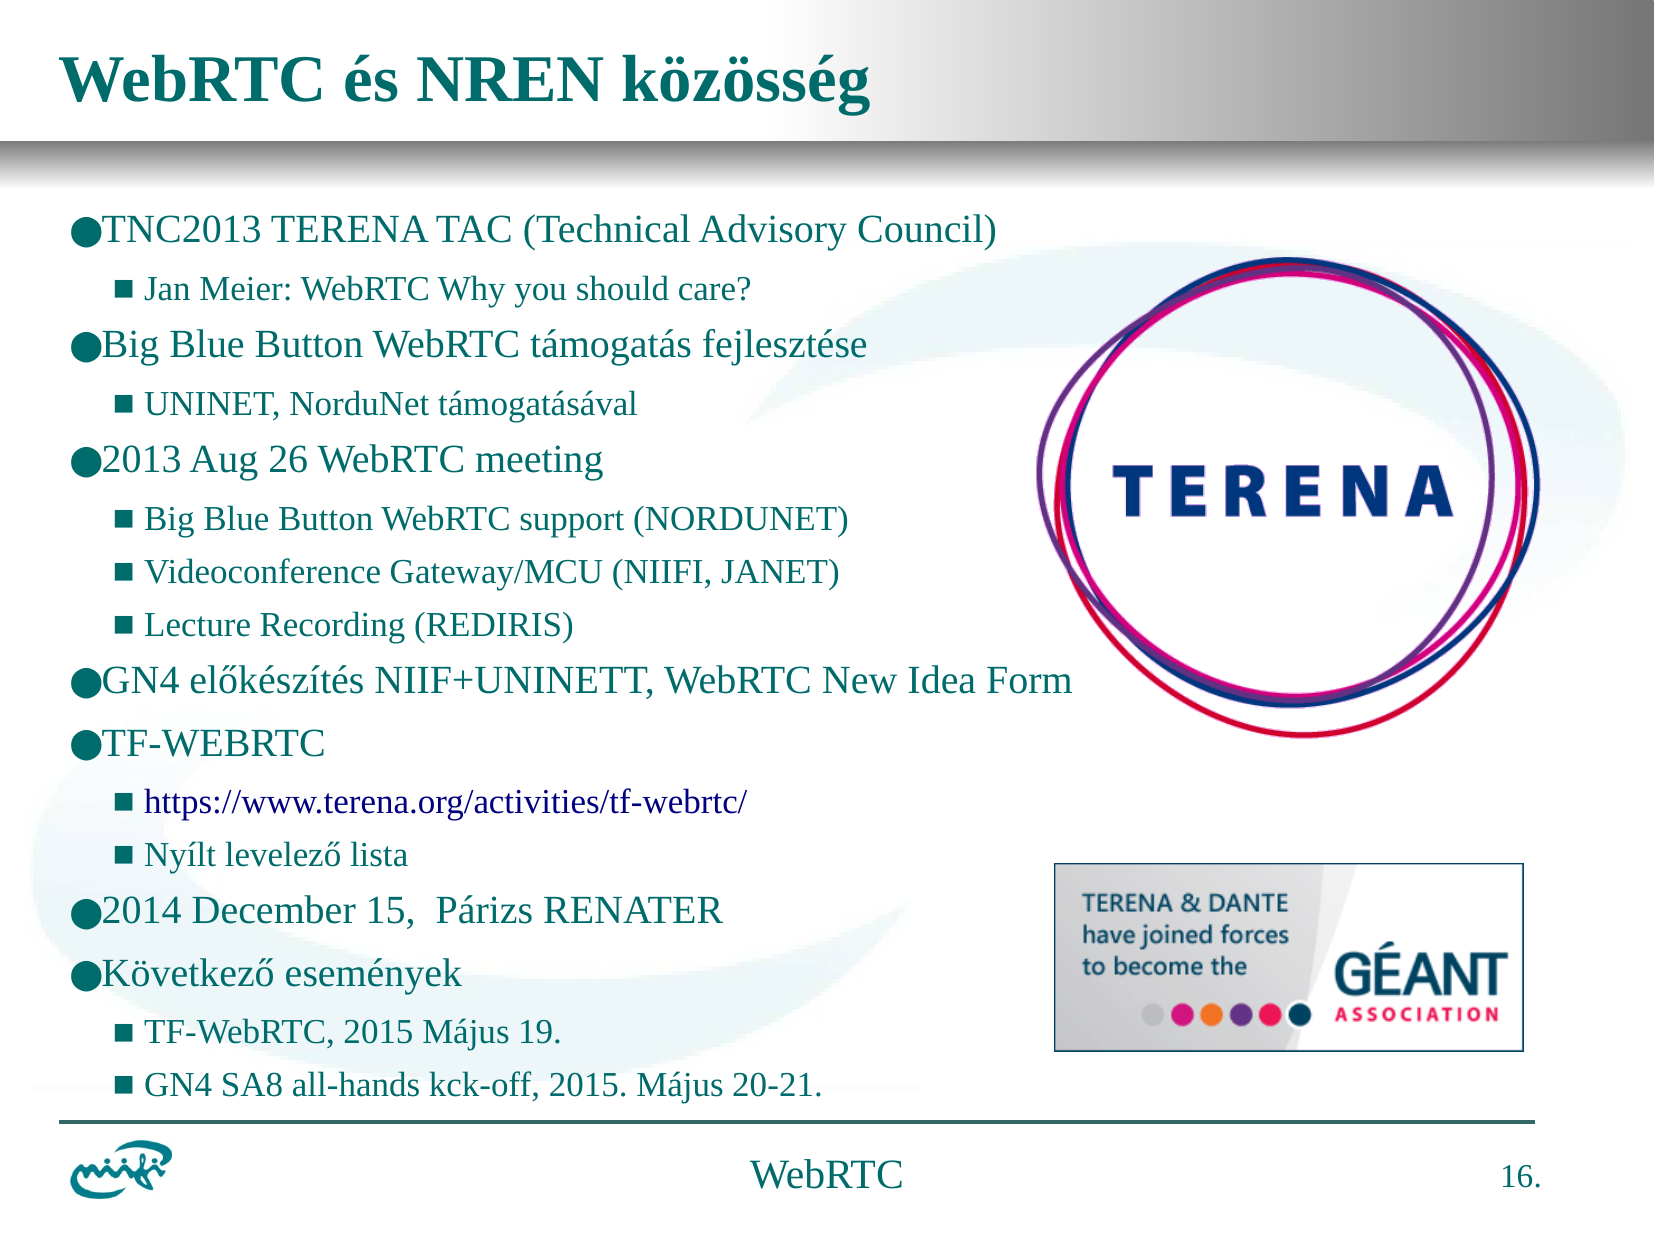

# WebRTC és NREN közösség
TNC2013 TERENA TAC (Technical Advisory Council)
Jan Meier: WebRTC Why you should care?
Big Blue Button WebRTC támogatás fejlesztése
UNINET, NorduNet támogatásával
2013 Aug 26 WebRTC meeting
Big Blue Button WebRTC support (NORDUNET)
Videoconference Gateway/MCU (NIIFI, JANET)
Lecture Recording (REDIRIS)
GN4 előkészítés NIIF+UNINETT, WebRTC New Idea Form
TF-WEBRTC
https://www.terena.org/activities/tf-webrtc/
Nyílt levelező lista
2014 December 15, Párizs RENATER
Következő események
TF-WebRTC, 2015 Május 19.
GN4 SA8 all-hands kck-off, 2015. Május 20-21.
WebRTC
16